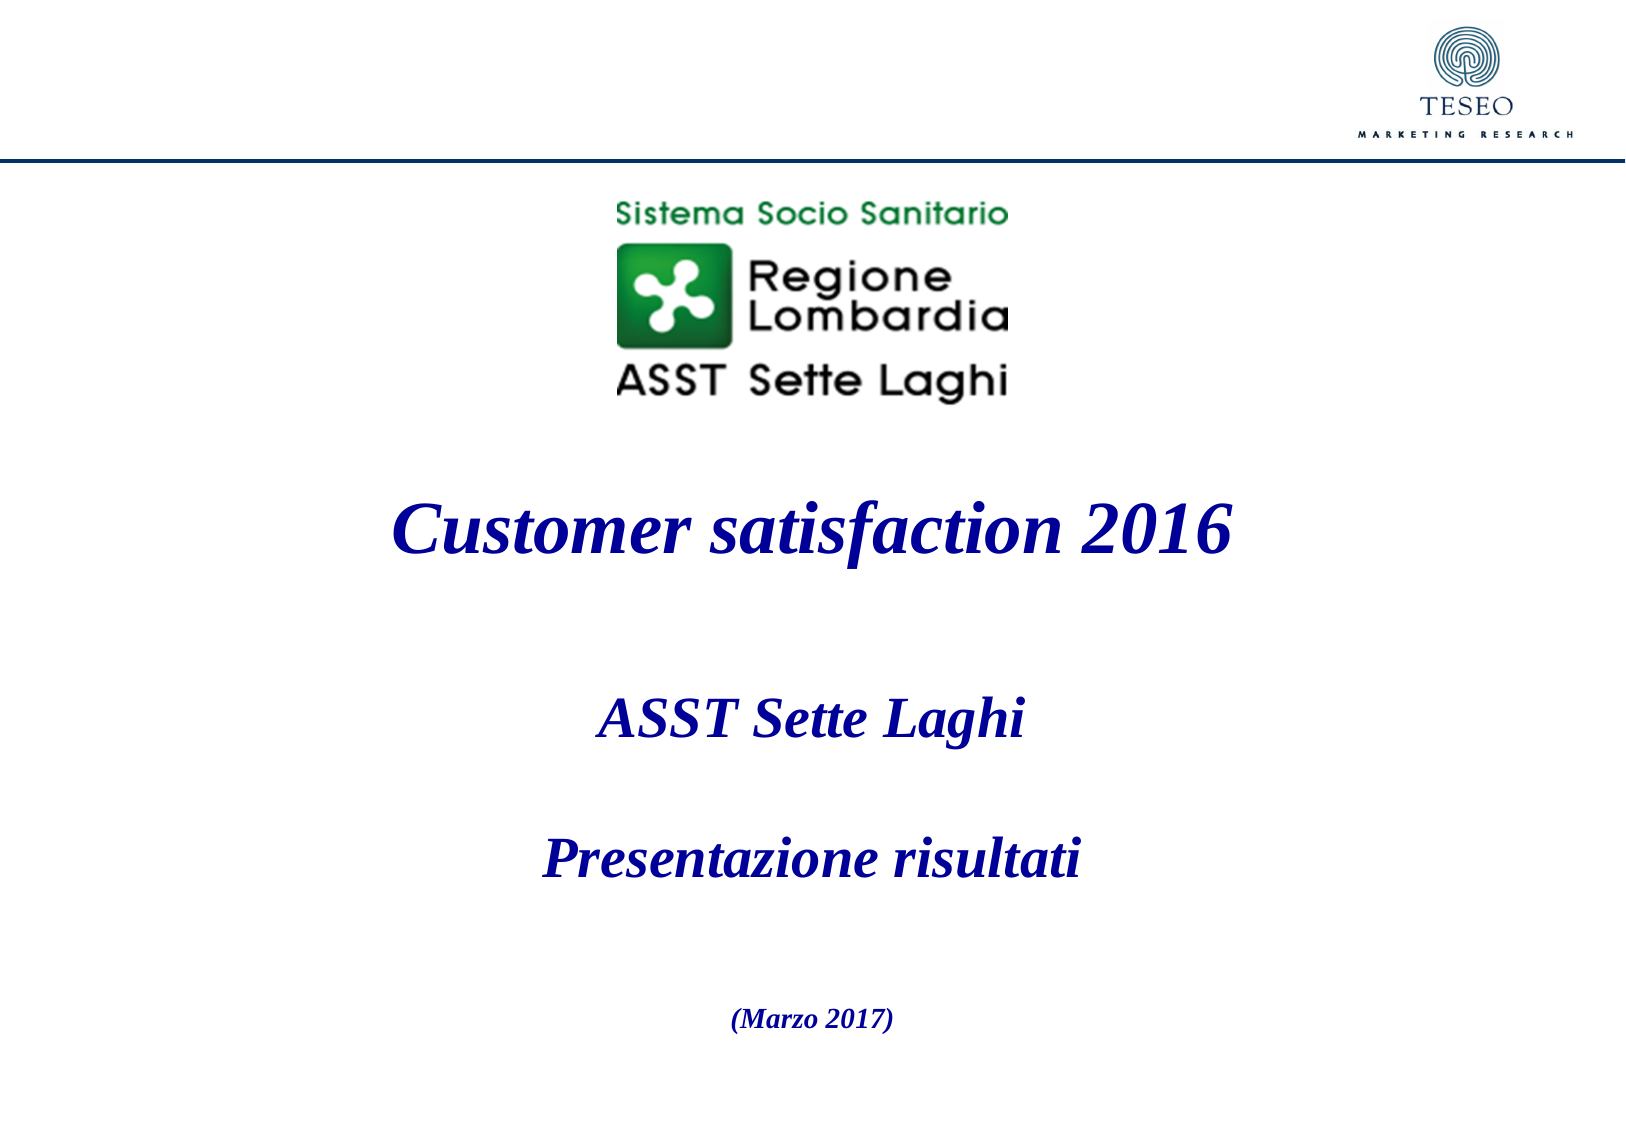

Customer satisfaction 2016
ASST Sette Laghi
Presentazione risultati
(Marzo 2017)